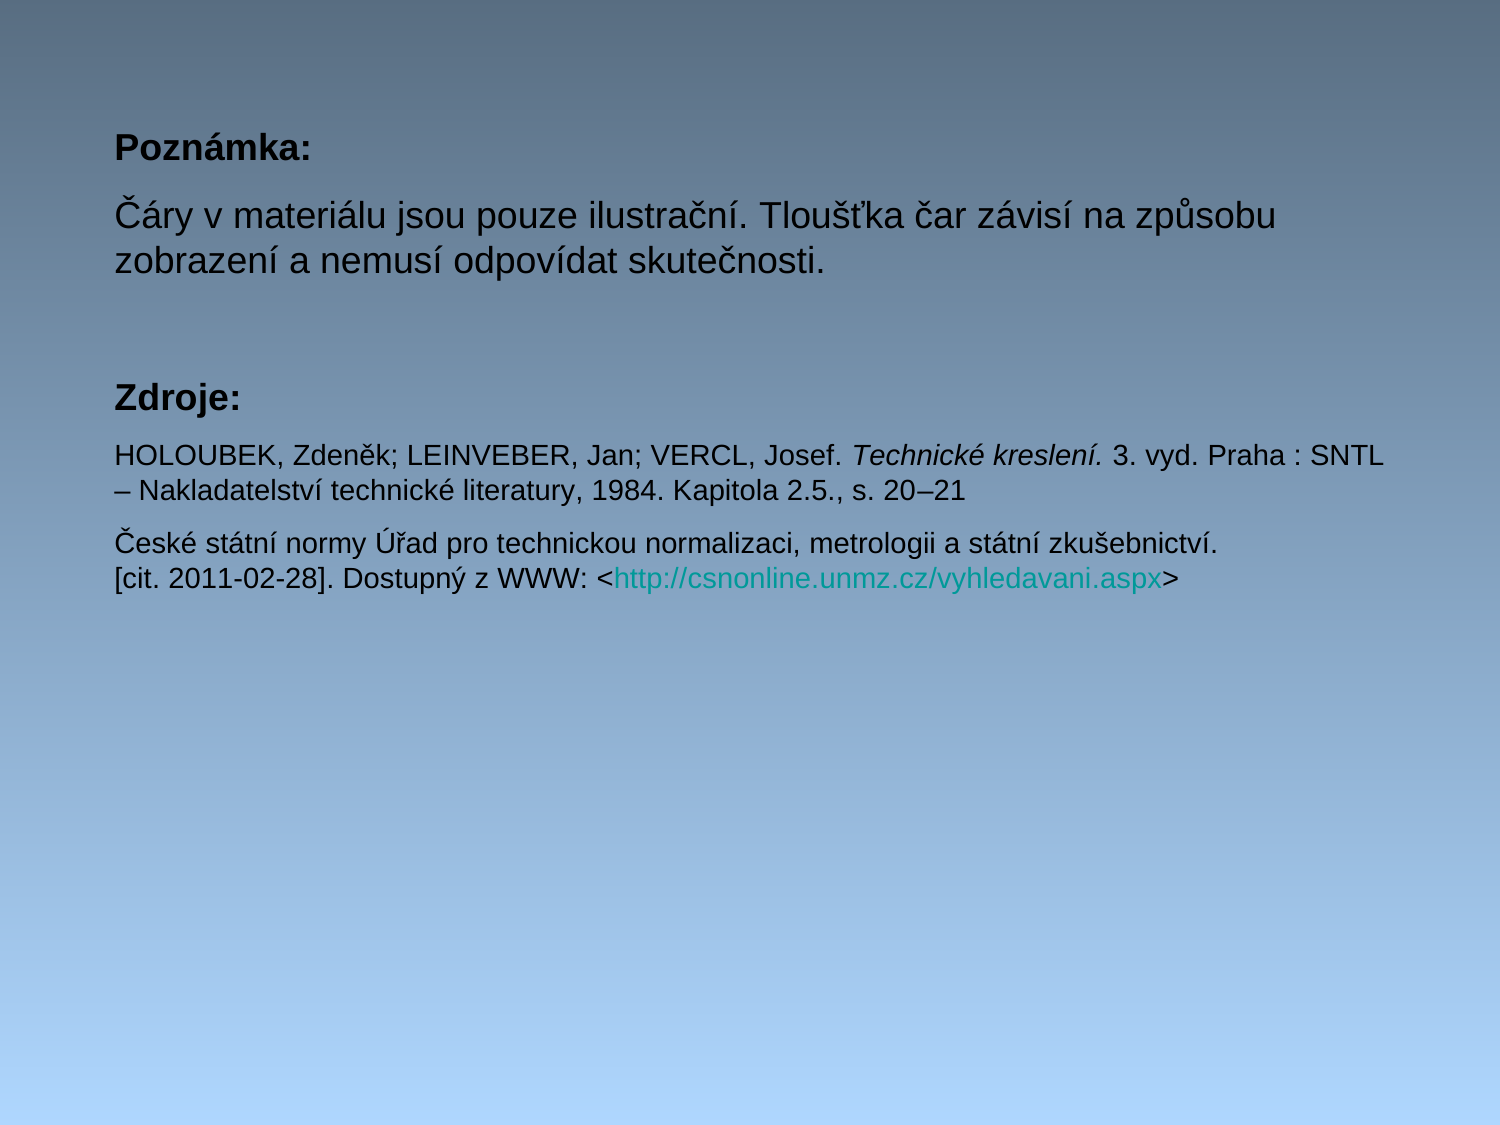

Poznámka:
Čáry v materiálu jsou pouze ilustrační. Tloušťka čar závisí na způsobu zobrazení a nemusí odpovídat skutečnosti.
Zdroje:
HOLOUBEK, Zdeněk; LEINVEBER, Jan; VERCL, Josef. Technické kreslení. 3. vyd. Praha : SNTL – Nakladatelství technické literatury, 1984. Kapitola 2.5., s. 20‒21
České státní normy Úřad pro technickou normalizaci, metrologii a státní zkušebnictví.
[cit. 2011-02-28]. Dostupný z WWW: <http://csnonline.unmz.cz/vyhledavani.aspx>